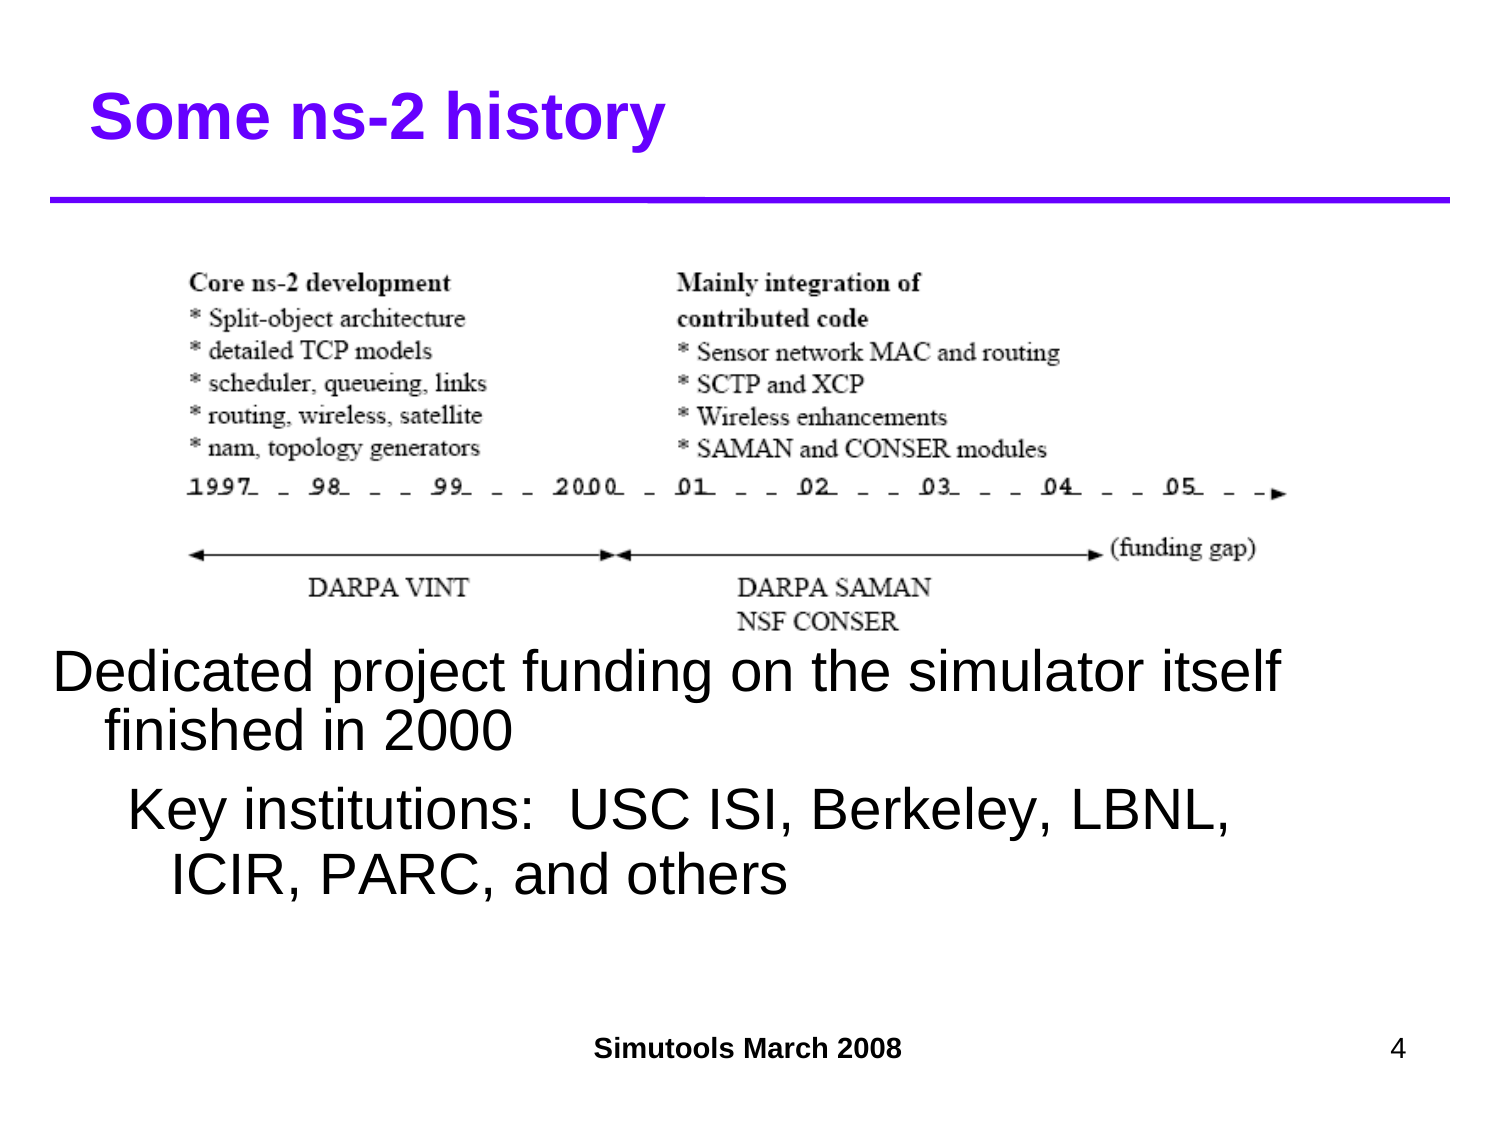

# Some ns-2 history
Dedicated project funding on the simulator itself finished in 2000
Key institutions: USC ISI, Berkeley, LBNL, ICIR, PARC, and others
4